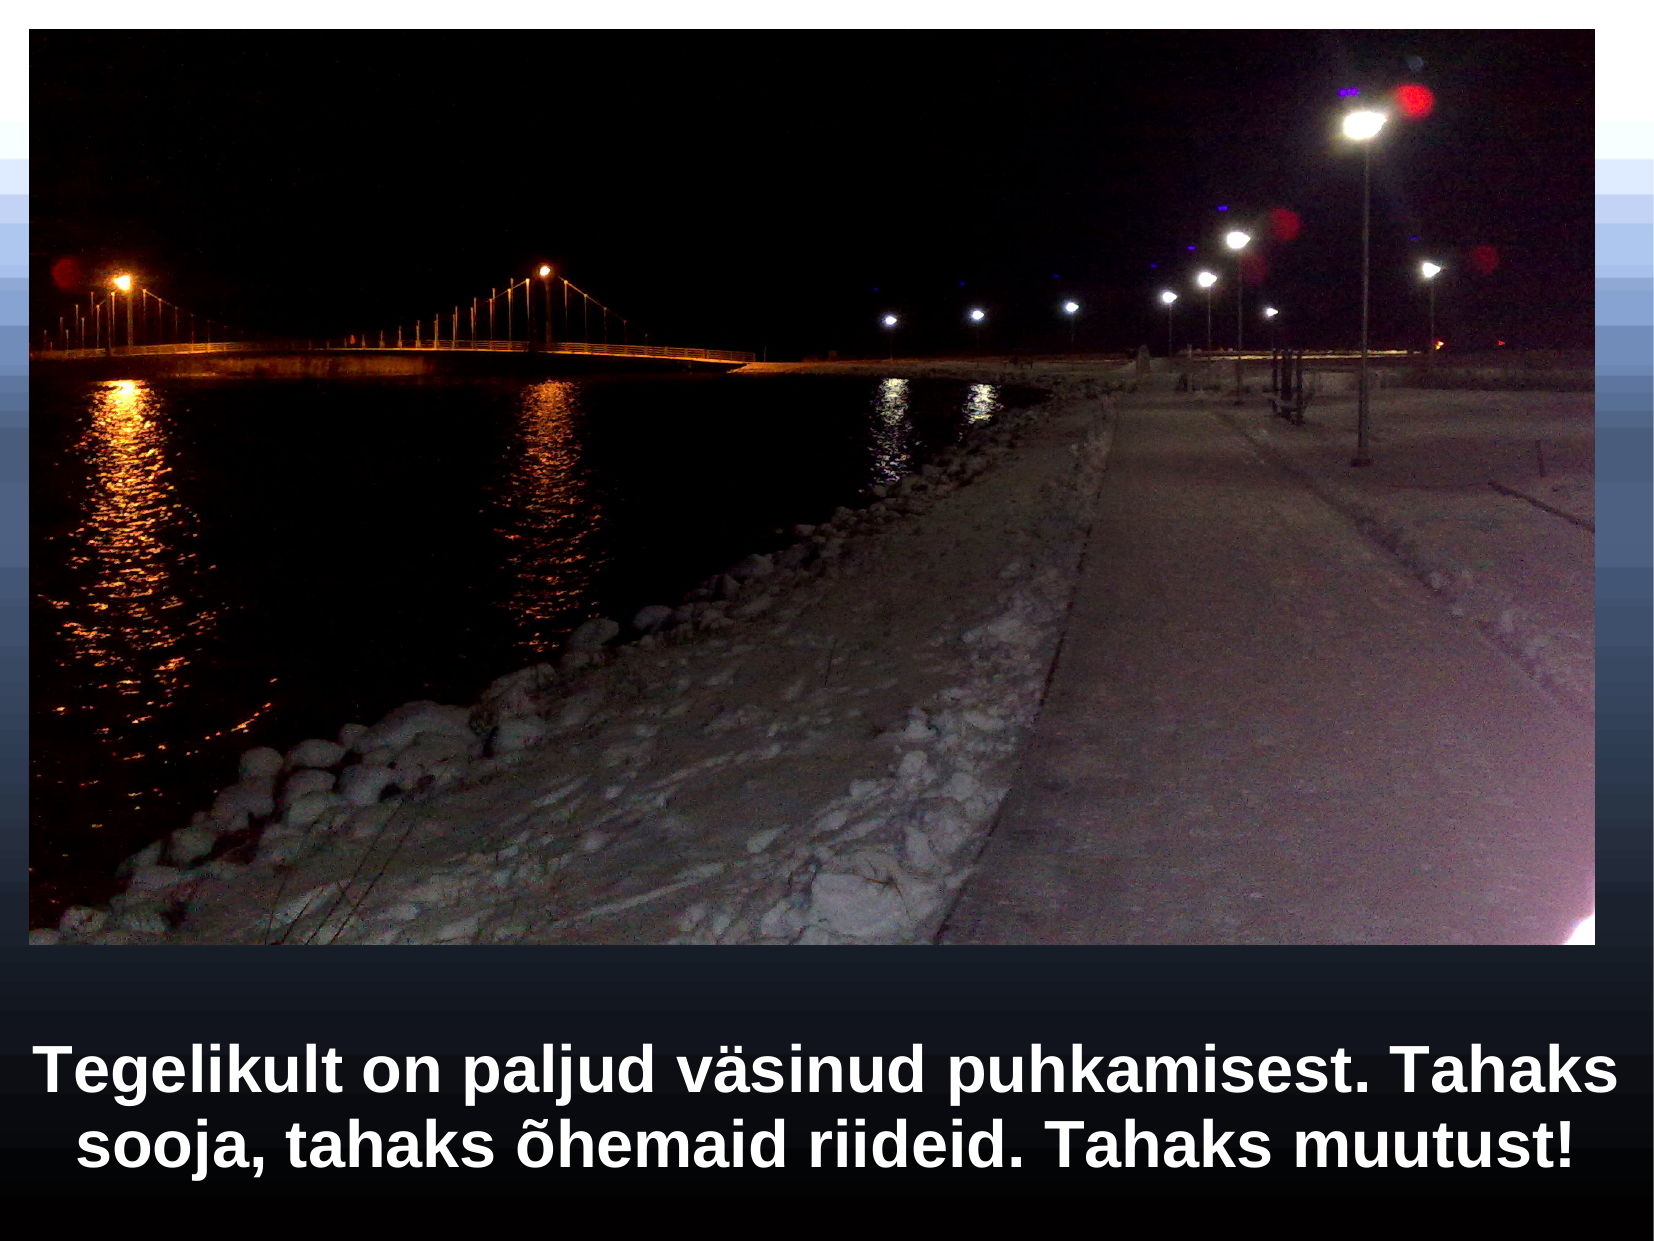

# Tegelikult on paljud väsinud puhkamisest. Tahaks sooja, tahaks õhemaid riideid. Tahaks muutust!